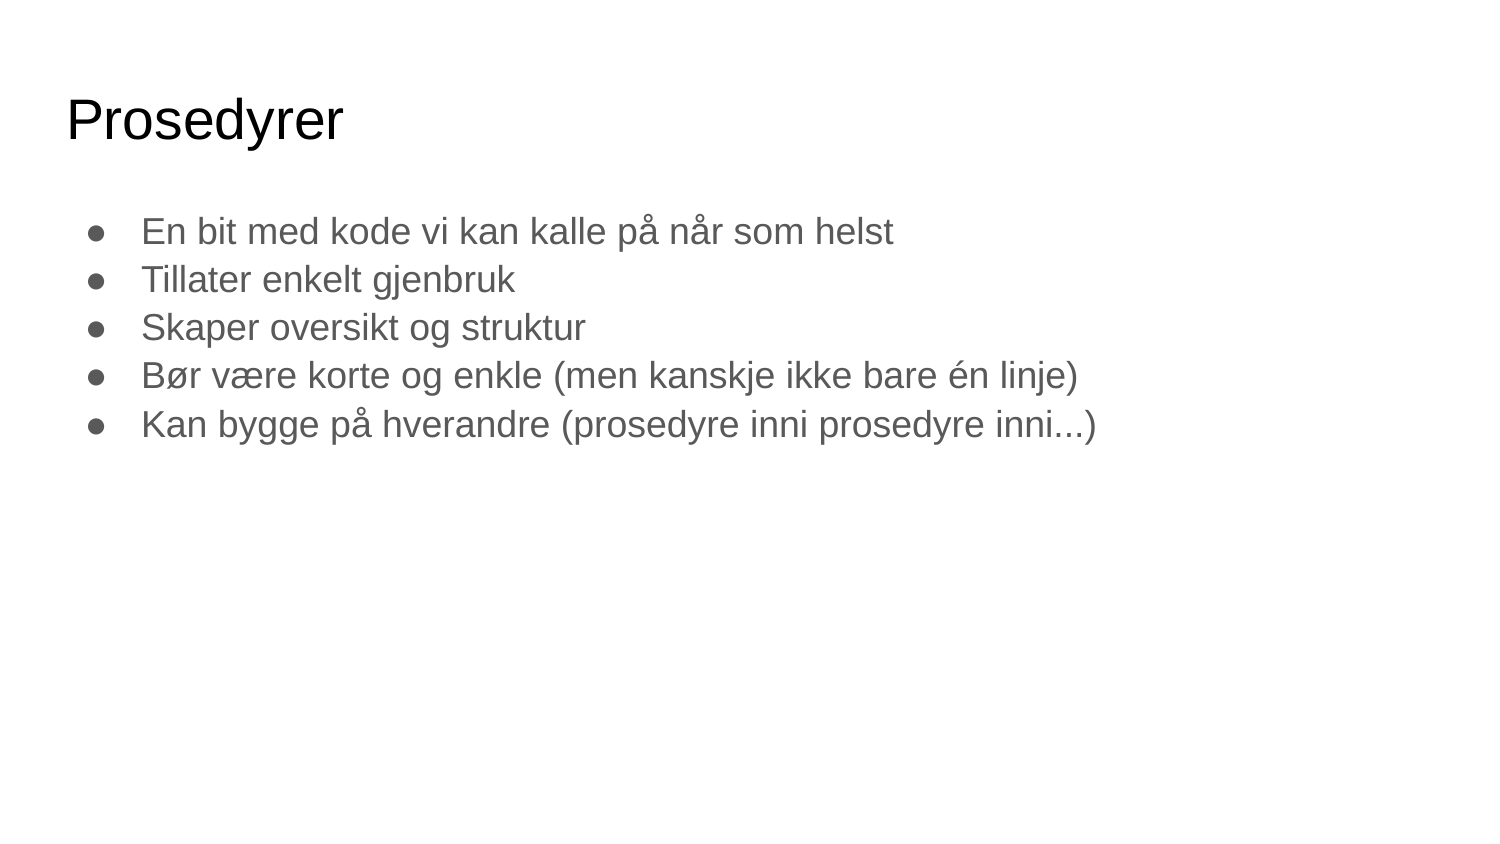

# Prosedyrer
En bit med kode vi kan kalle på når som helst
Tillater enkelt gjenbruk
Skaper oversikt og struktur
Bør være korte og enkle (men kanskje ikke bare én linje)
Kan bygge på hverandre (prosedyre inni prosedyre inni...)